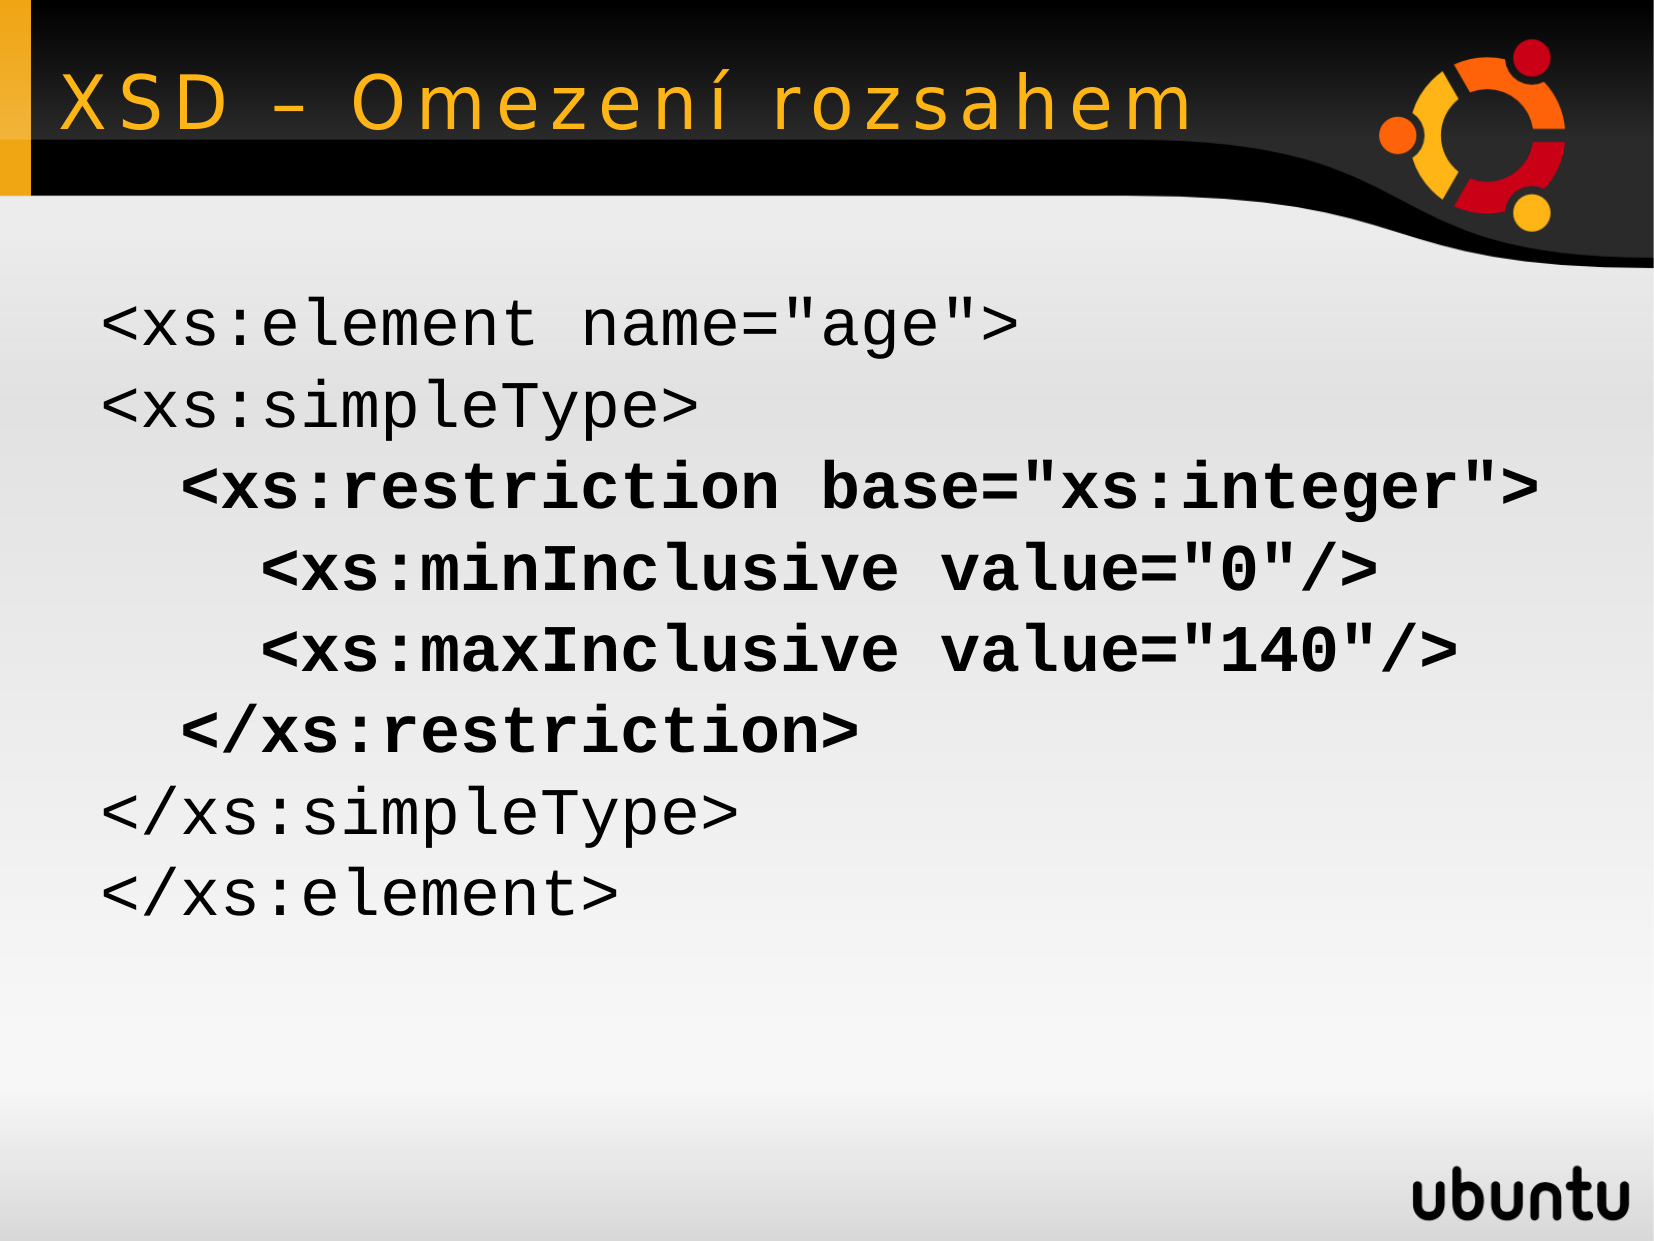

# XSD – Omezení rozsahem
<xs:element name="age">
<xs:simpleType>
 <xs:restriction base="xs:integer">
 <xs:minInclusive value="0"/>
 <xs:maxInclusive value="140"/>
 </xs:restriction>
</xs:simpleType>
</xs:element>